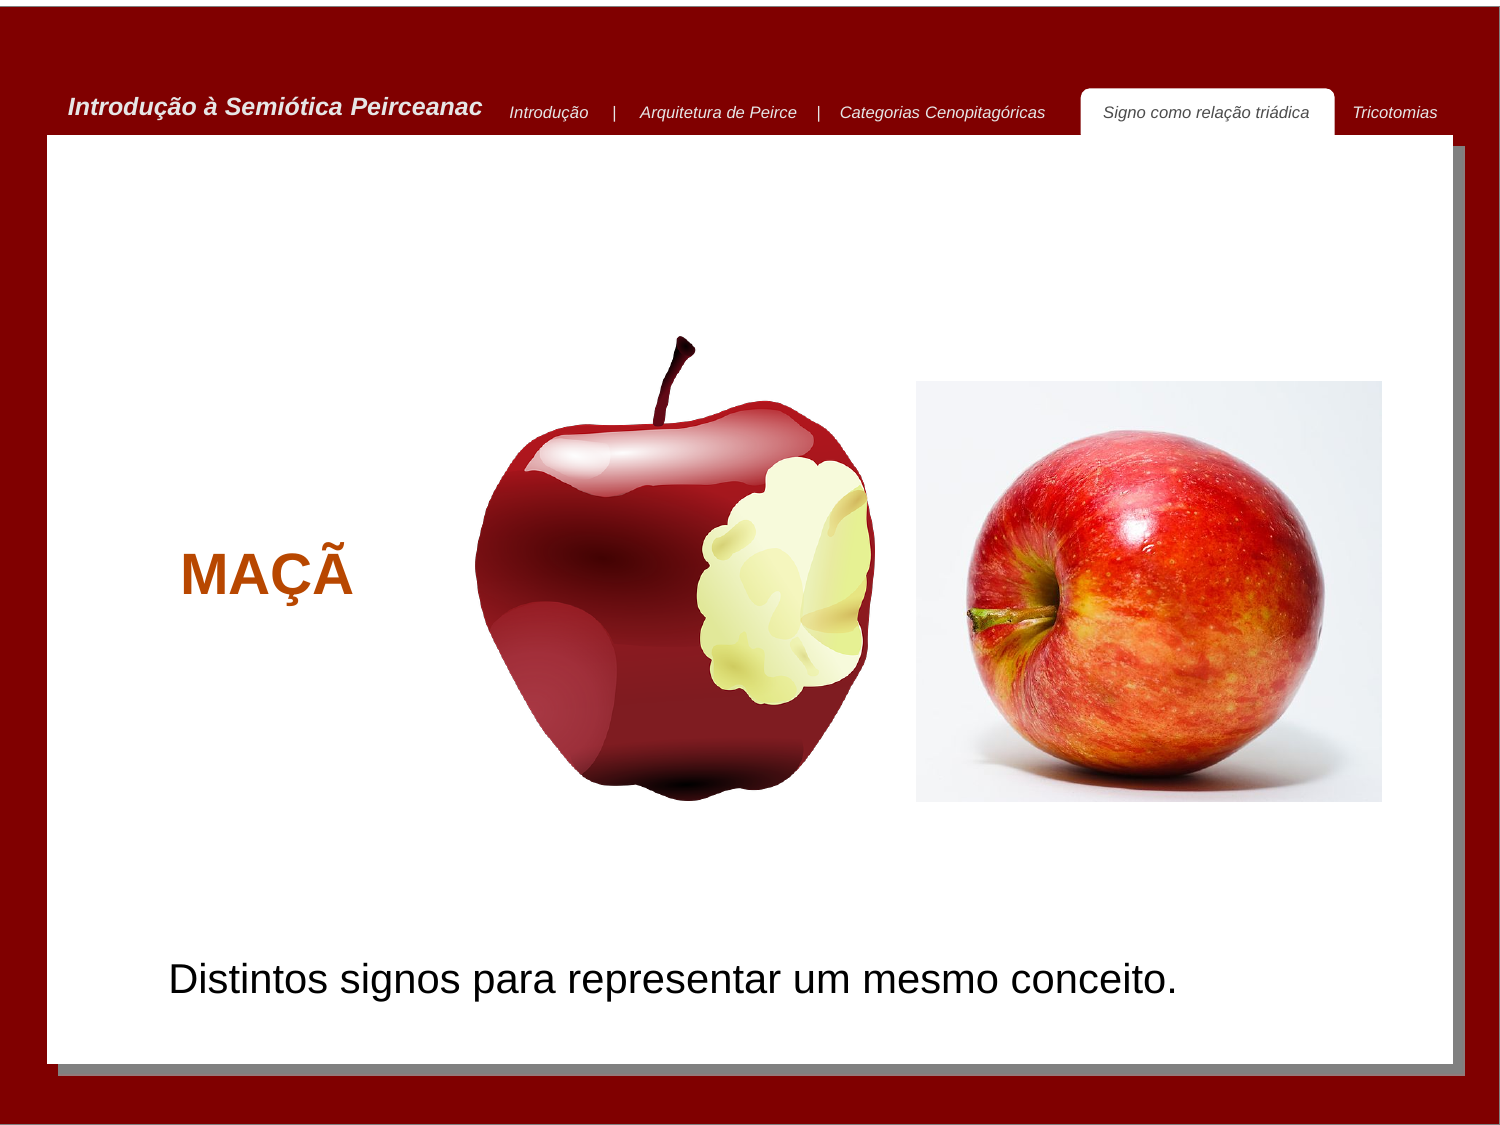

MAÇÃ
Distintos signos para representar um mesmo conceito.